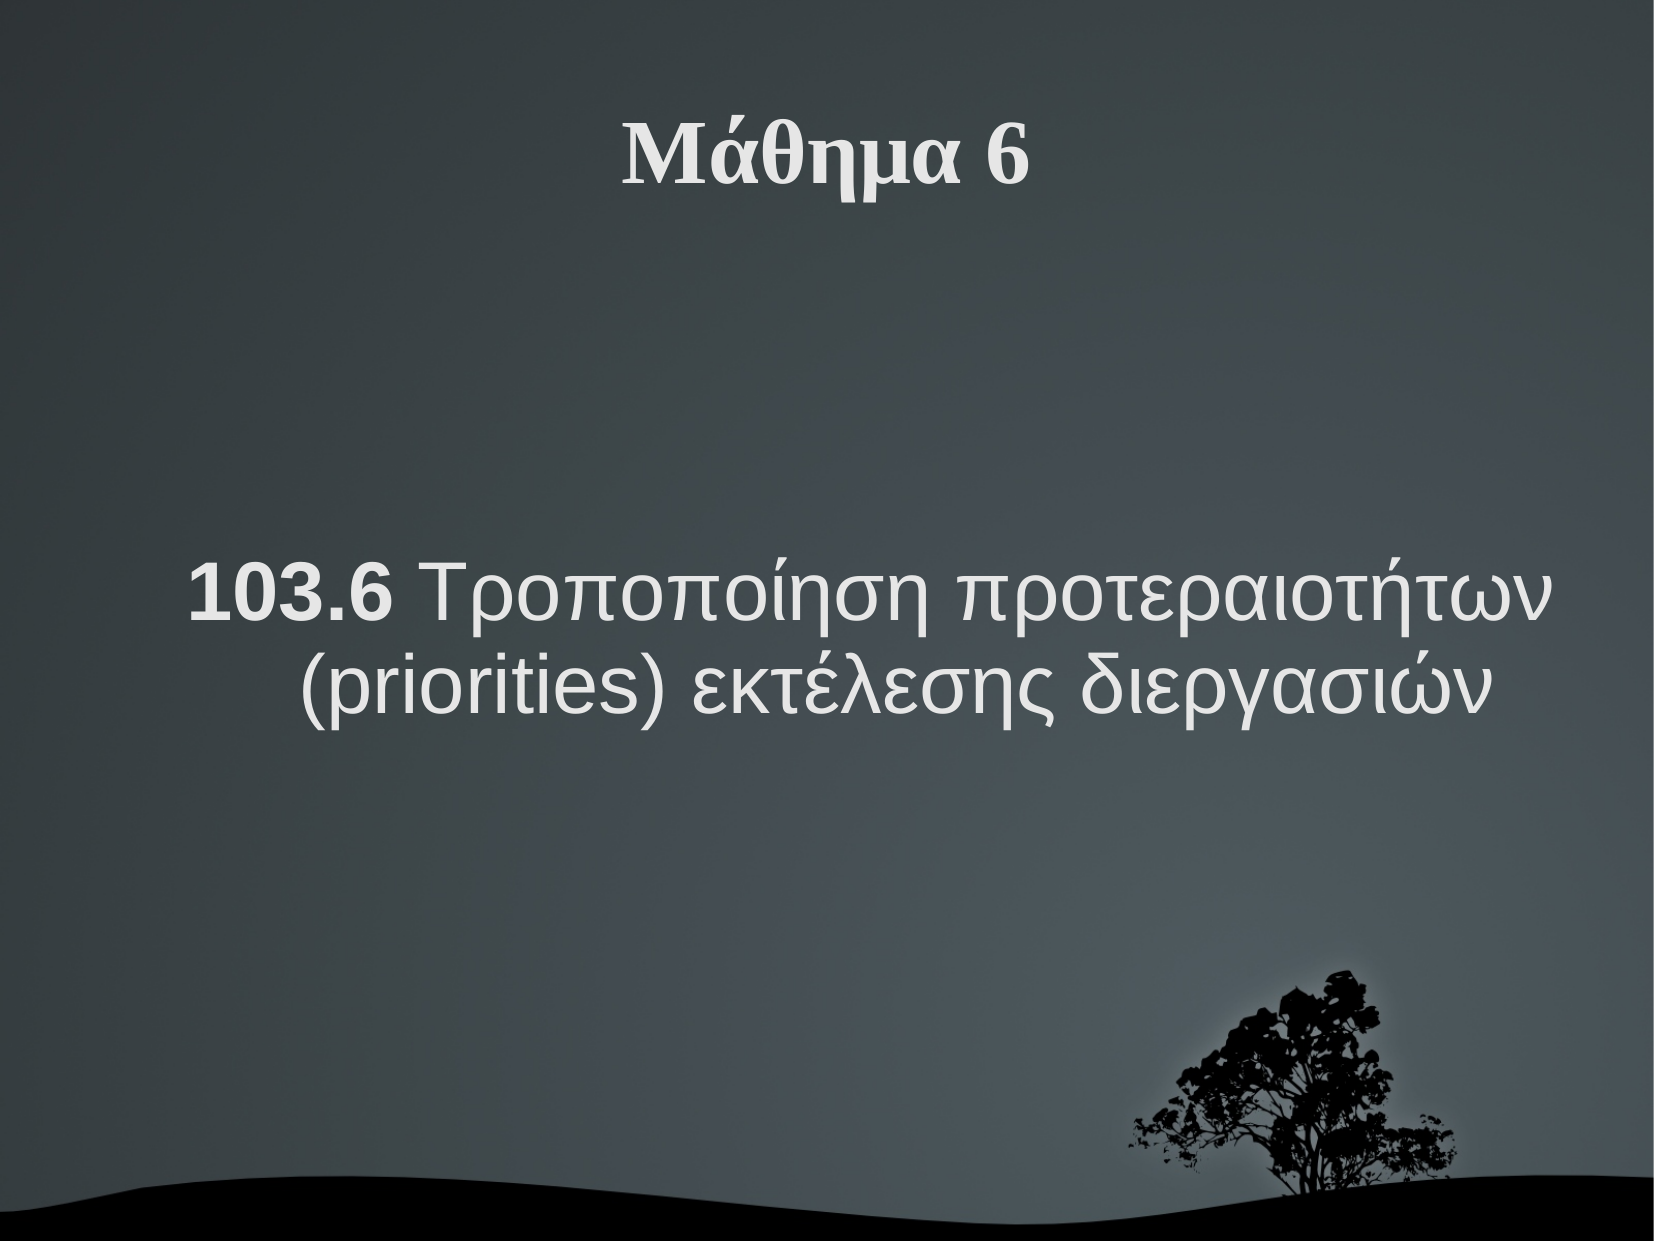

# Μάθημα 6
103.6 Τροποποίηση προτεραιοτήτων (priorities) εκτέλεσης διεργασιών